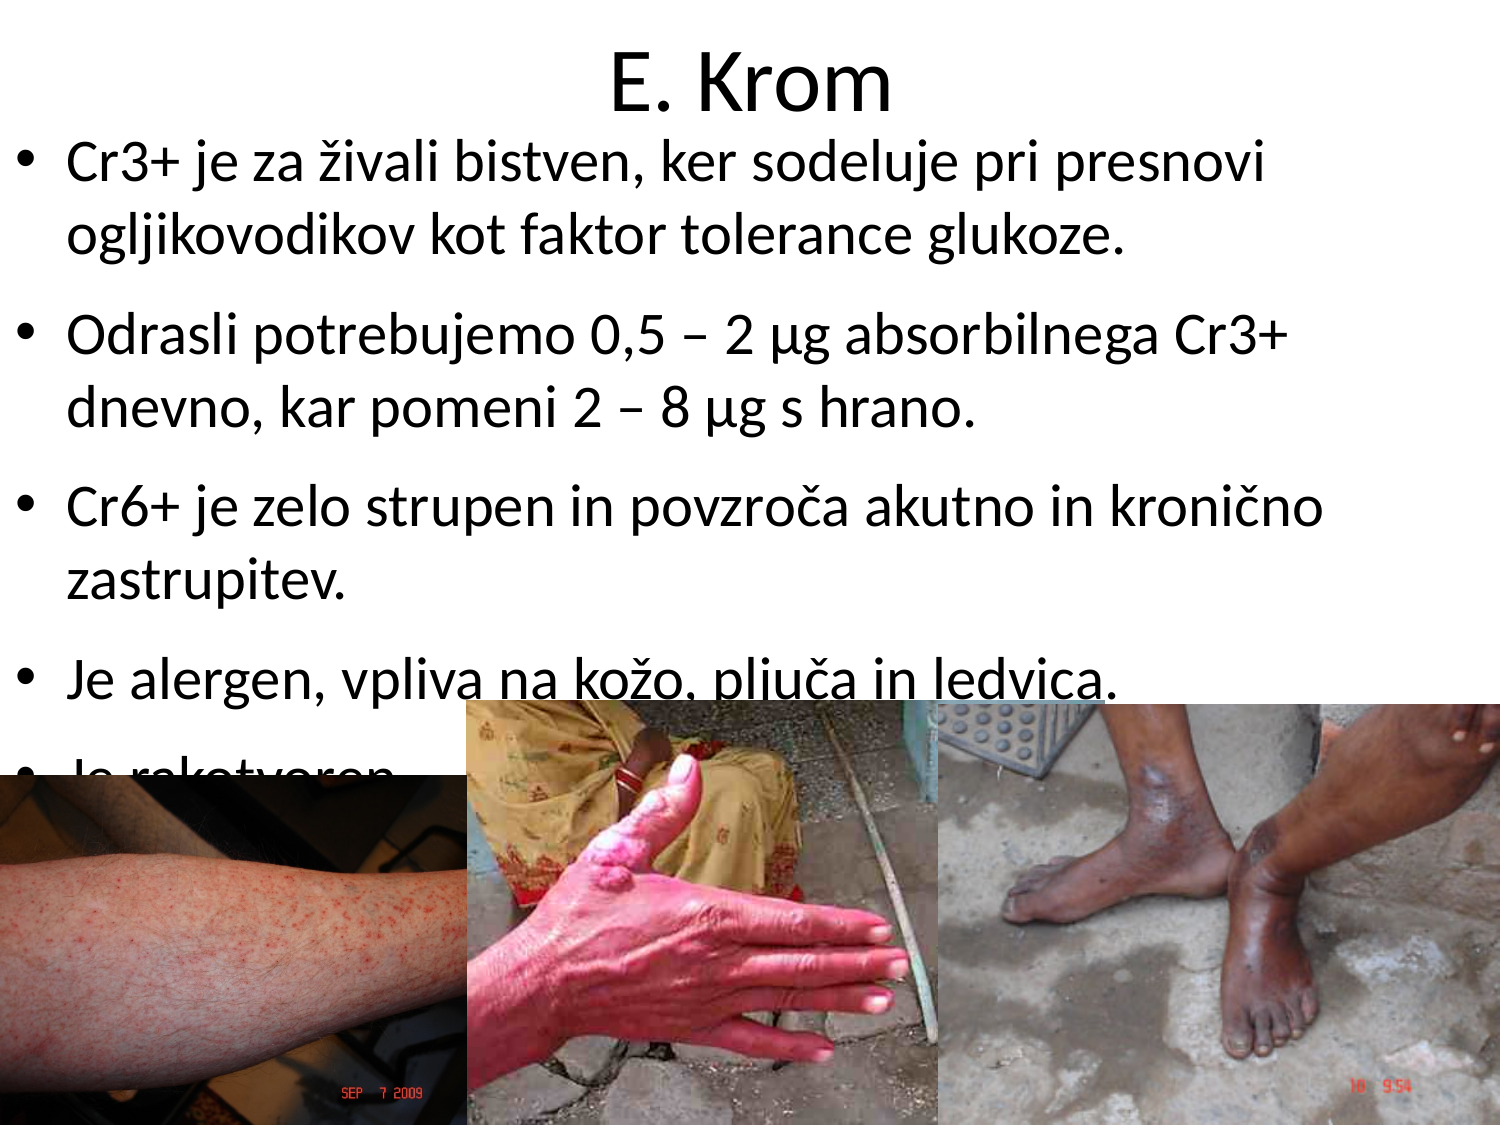

# E. Krom
Cr3+ je za živali bistven, ker sodeluje pri presnovi ogljikovodikov kot faktor tolerance glukoze.
Odrasli potrebujemo 0,5 – 2 μg absorbilnega Cr3+ dnevno, kar pomeni 2 – 8 μg s hrano.
Cr6+ je zelo strupen in povzroča akutno in kronično zastrupitev.
Je alergen, vpliva na kožo, pljuča in ledvica.
Je rakotvoren.